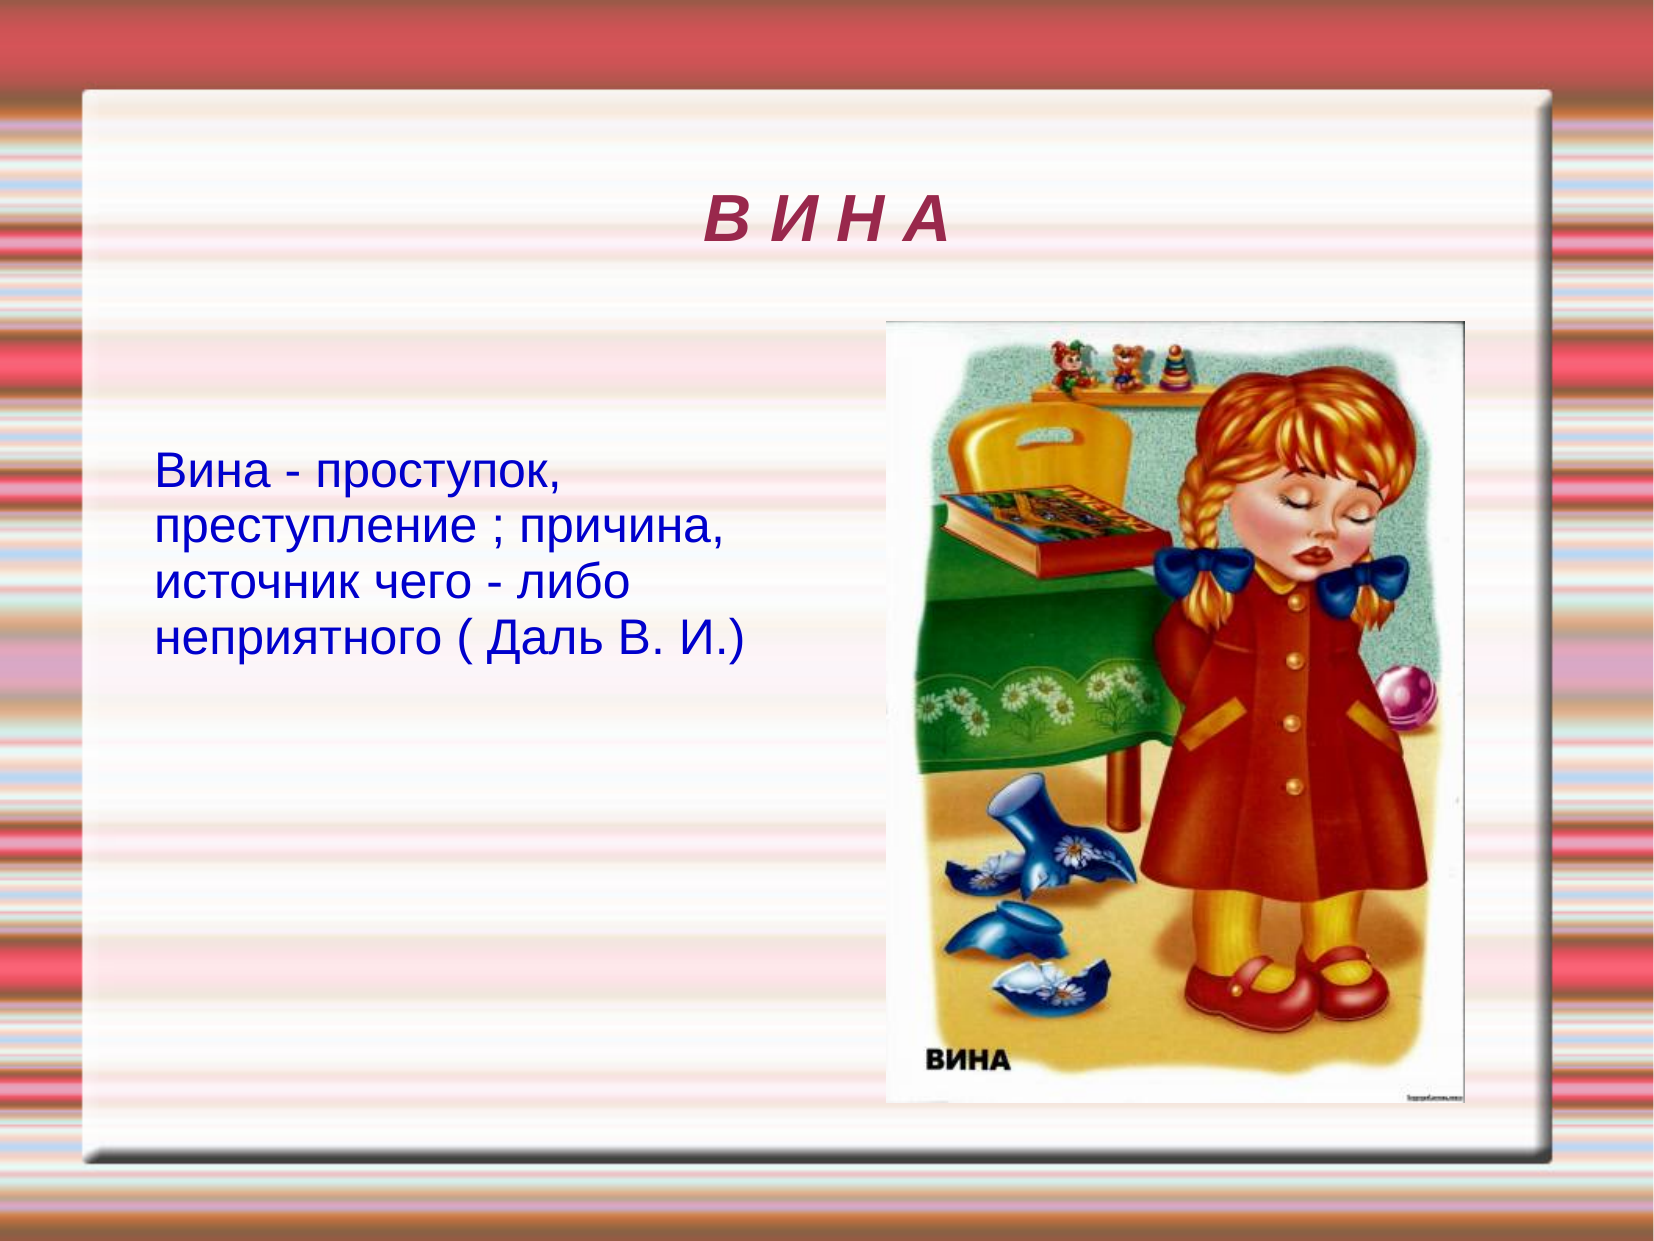

# В И Н А
Вина - проступок, преступление ; причина, источник чего - либо неприятного ( Даль В. И.)